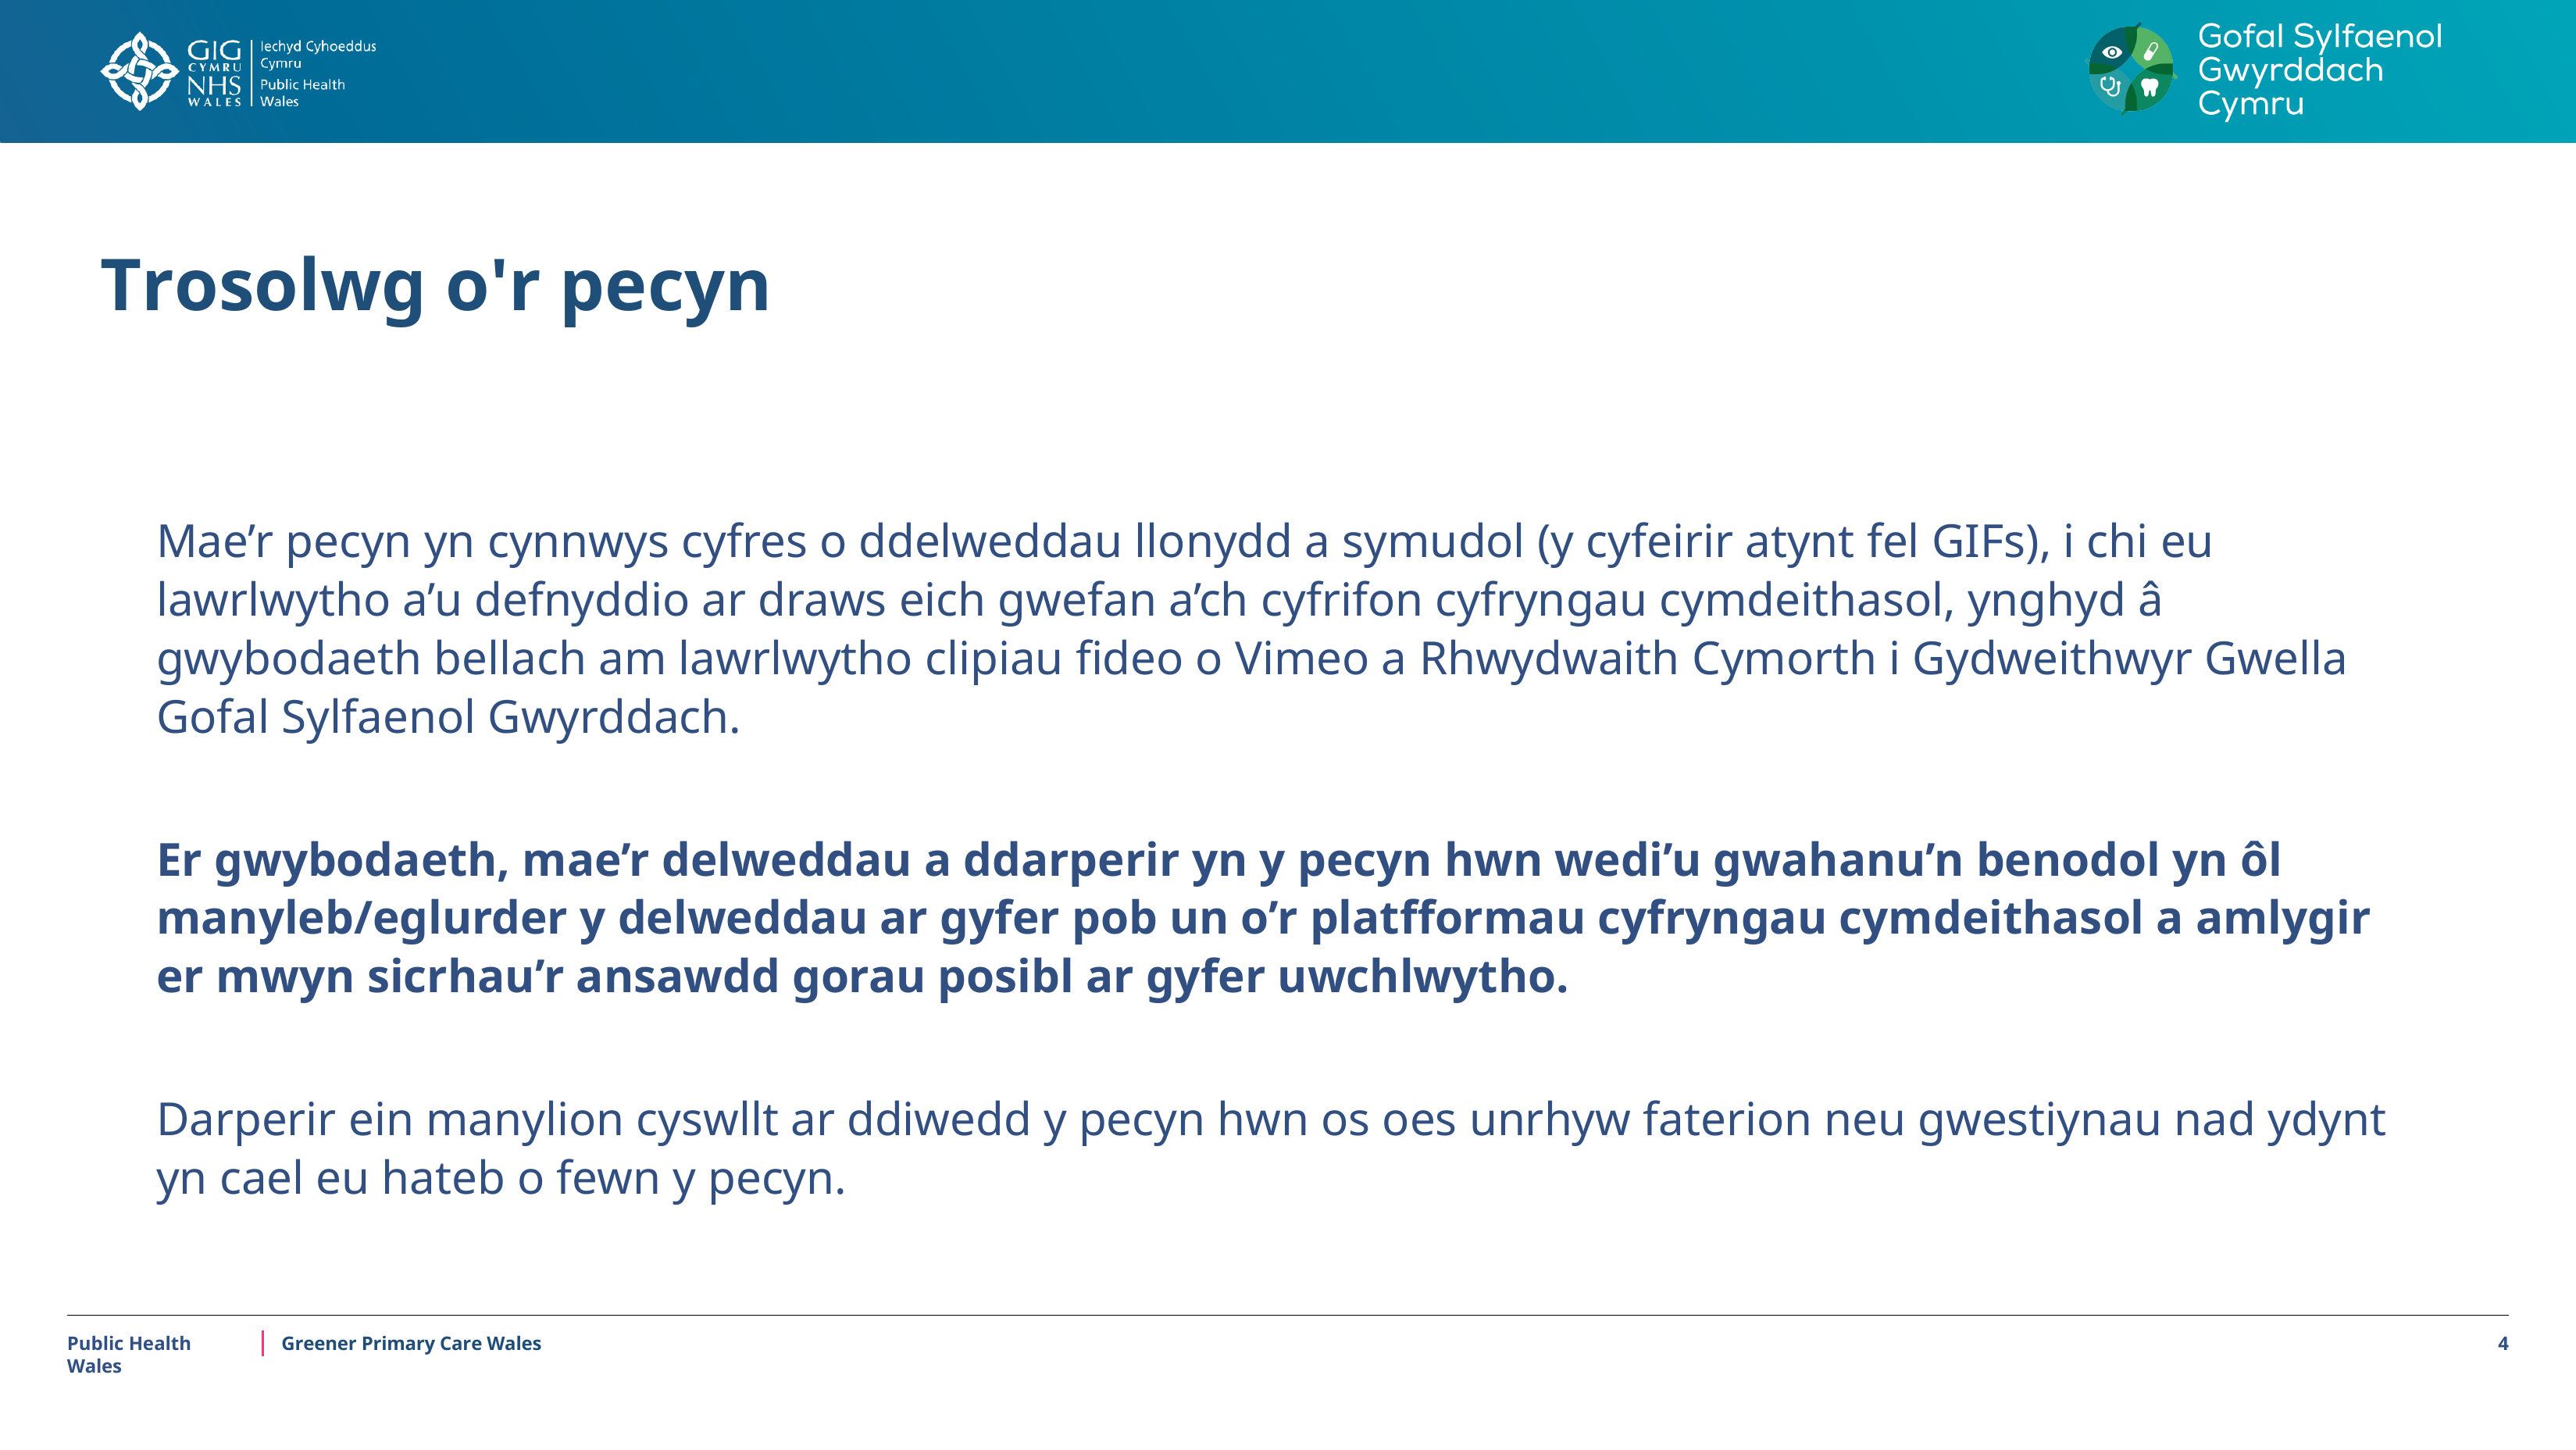

# Trosolwg o'r pecyn
Mae’r pecyn yn cynnwys cyfres o ddelweddau llonydd a symudol (y cyfeirir atynt fel GIFs), i chi eu lawrlwytho a’u defnyddio ar draws eich gwefan a’ch cyfrifon cyfryngau cymdeithasol, ynghyd â gwybodaeth bellach am lawrlwytho clipiau fideo o Vimeo a Rhwydwaith Cymorth i Gydweithwyr Gwella Gofal Sylfaenol Gwyrddach.
Er gwybodaeth, mae’r delweddau a ddarperir yn y pecyn hwn wedi’u gwahanu’n benodol yn ôl manyleb/eglurder y delweddau ar gyfer pob un o’r platfformau cyfryngau cymdeithasol a amlygir er mwyn sicrhau’r ansawdd gorau posibl ar gyfer uwchlwytho.
Darperir ein manylion cyswllt ar ddiwedd y pecyn hwn os oes unrhyw faterion neu gwestiynau nad ydynt yn cael eu hateb o fewn y pecyn.
Public Health Wales
Greener Primary Care Wales